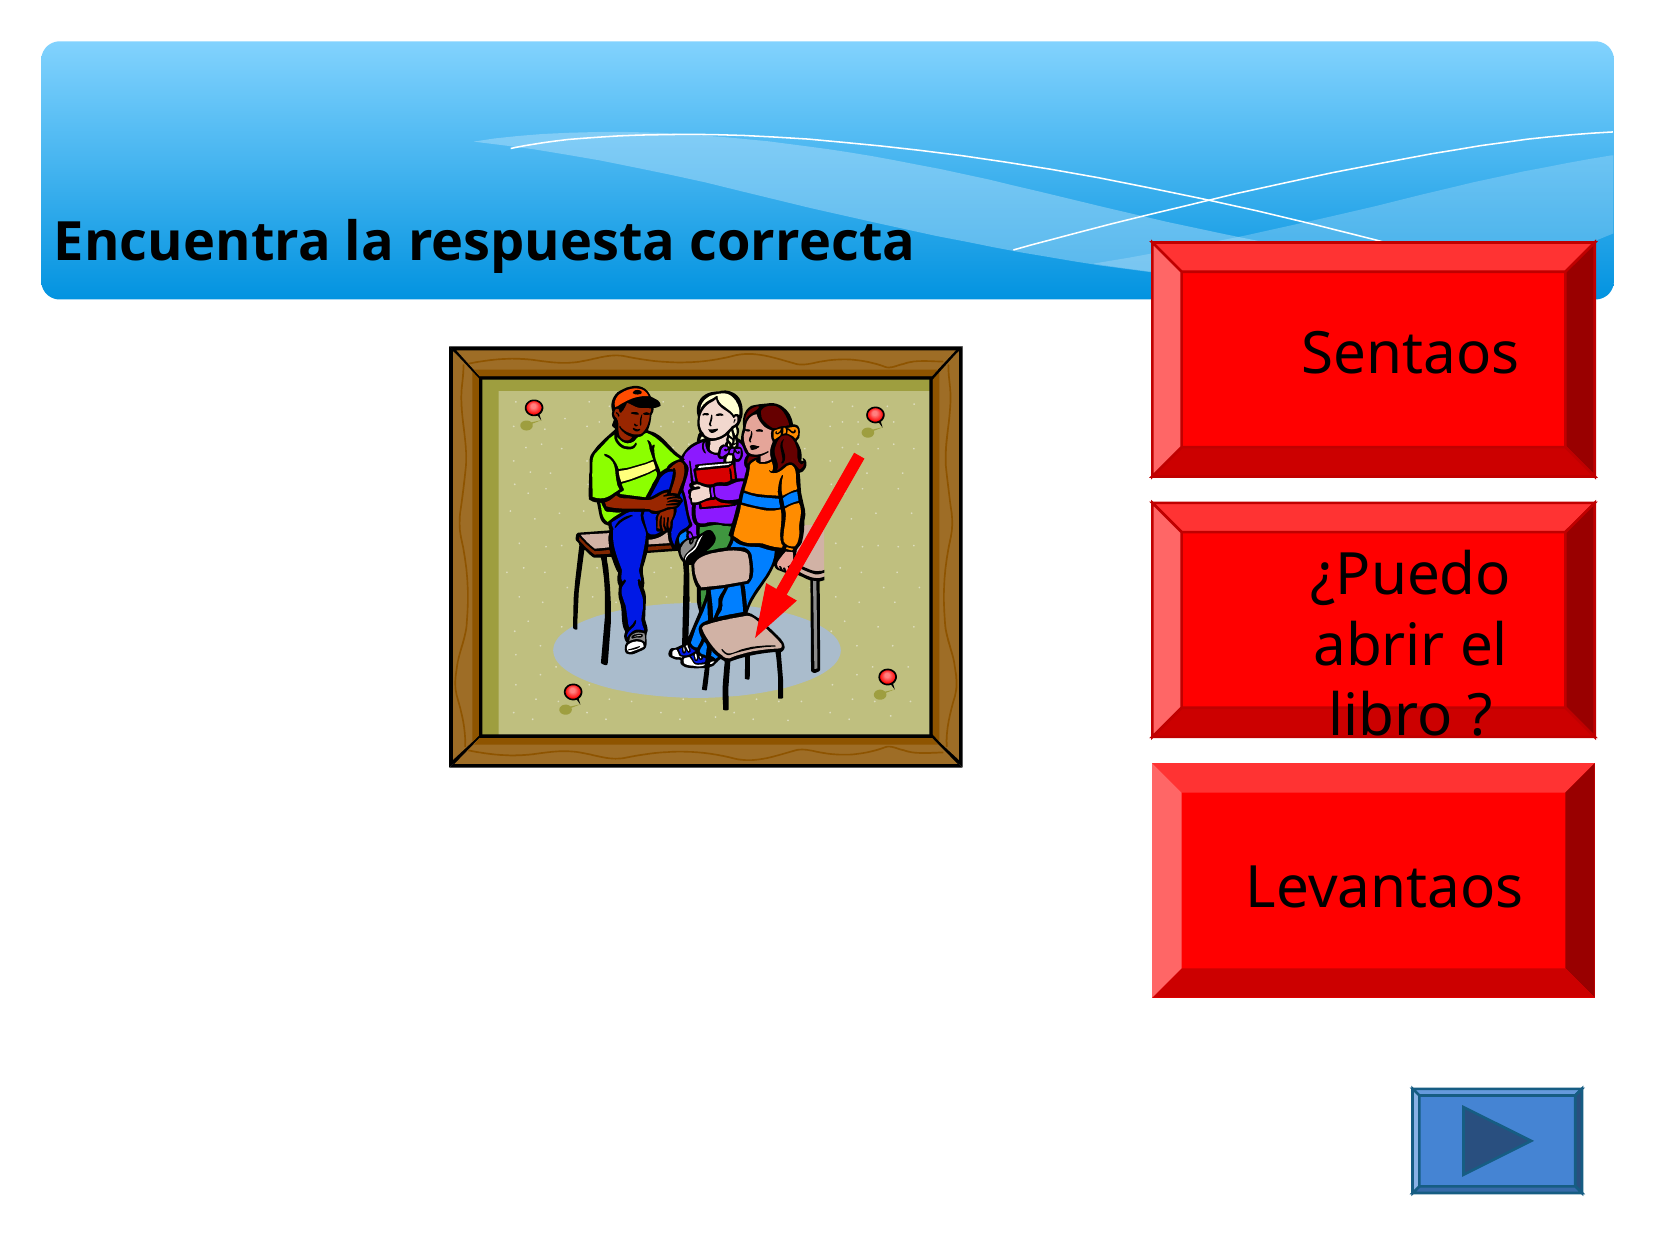

Encuentra la respuesta correcta
Sentaos
¿Puedo abrir el libro ?
Levantaos